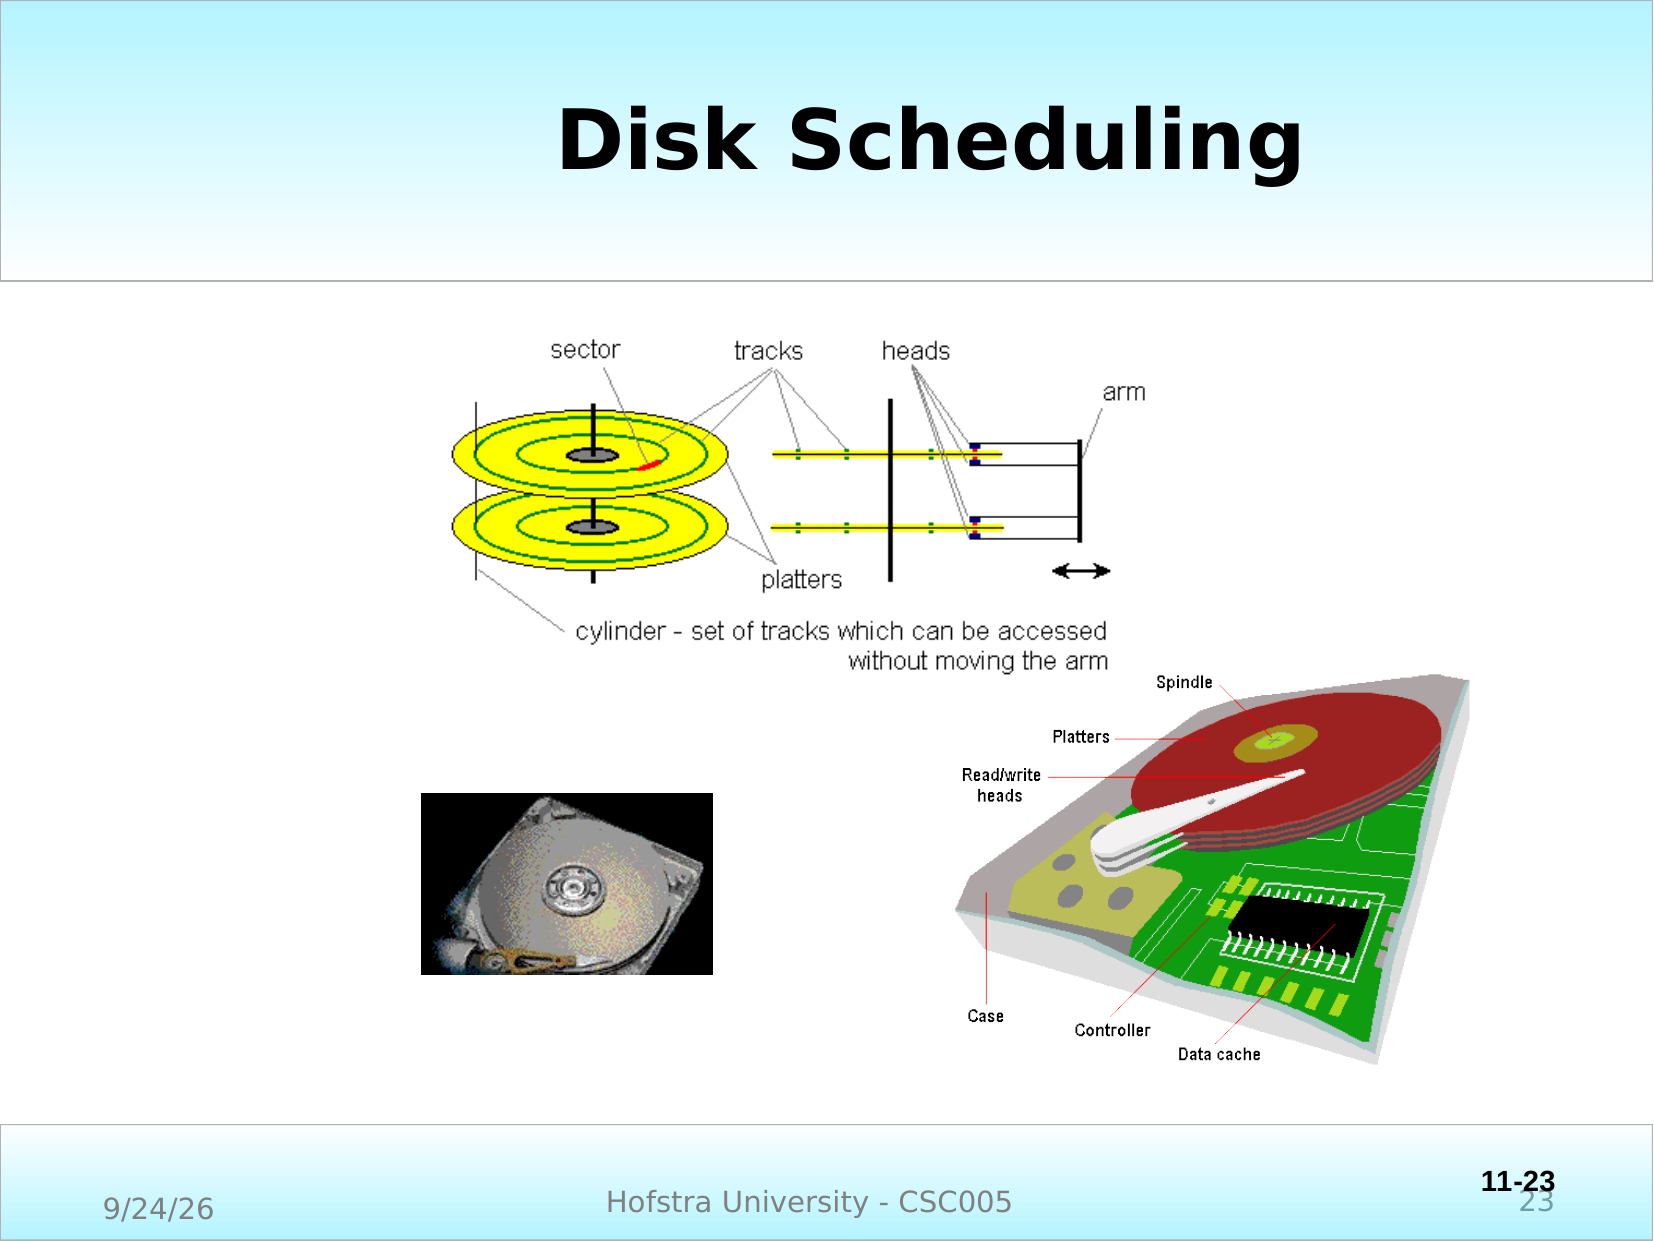

# Disk Scheduling
23
11-23
Hofstra University - CSC005